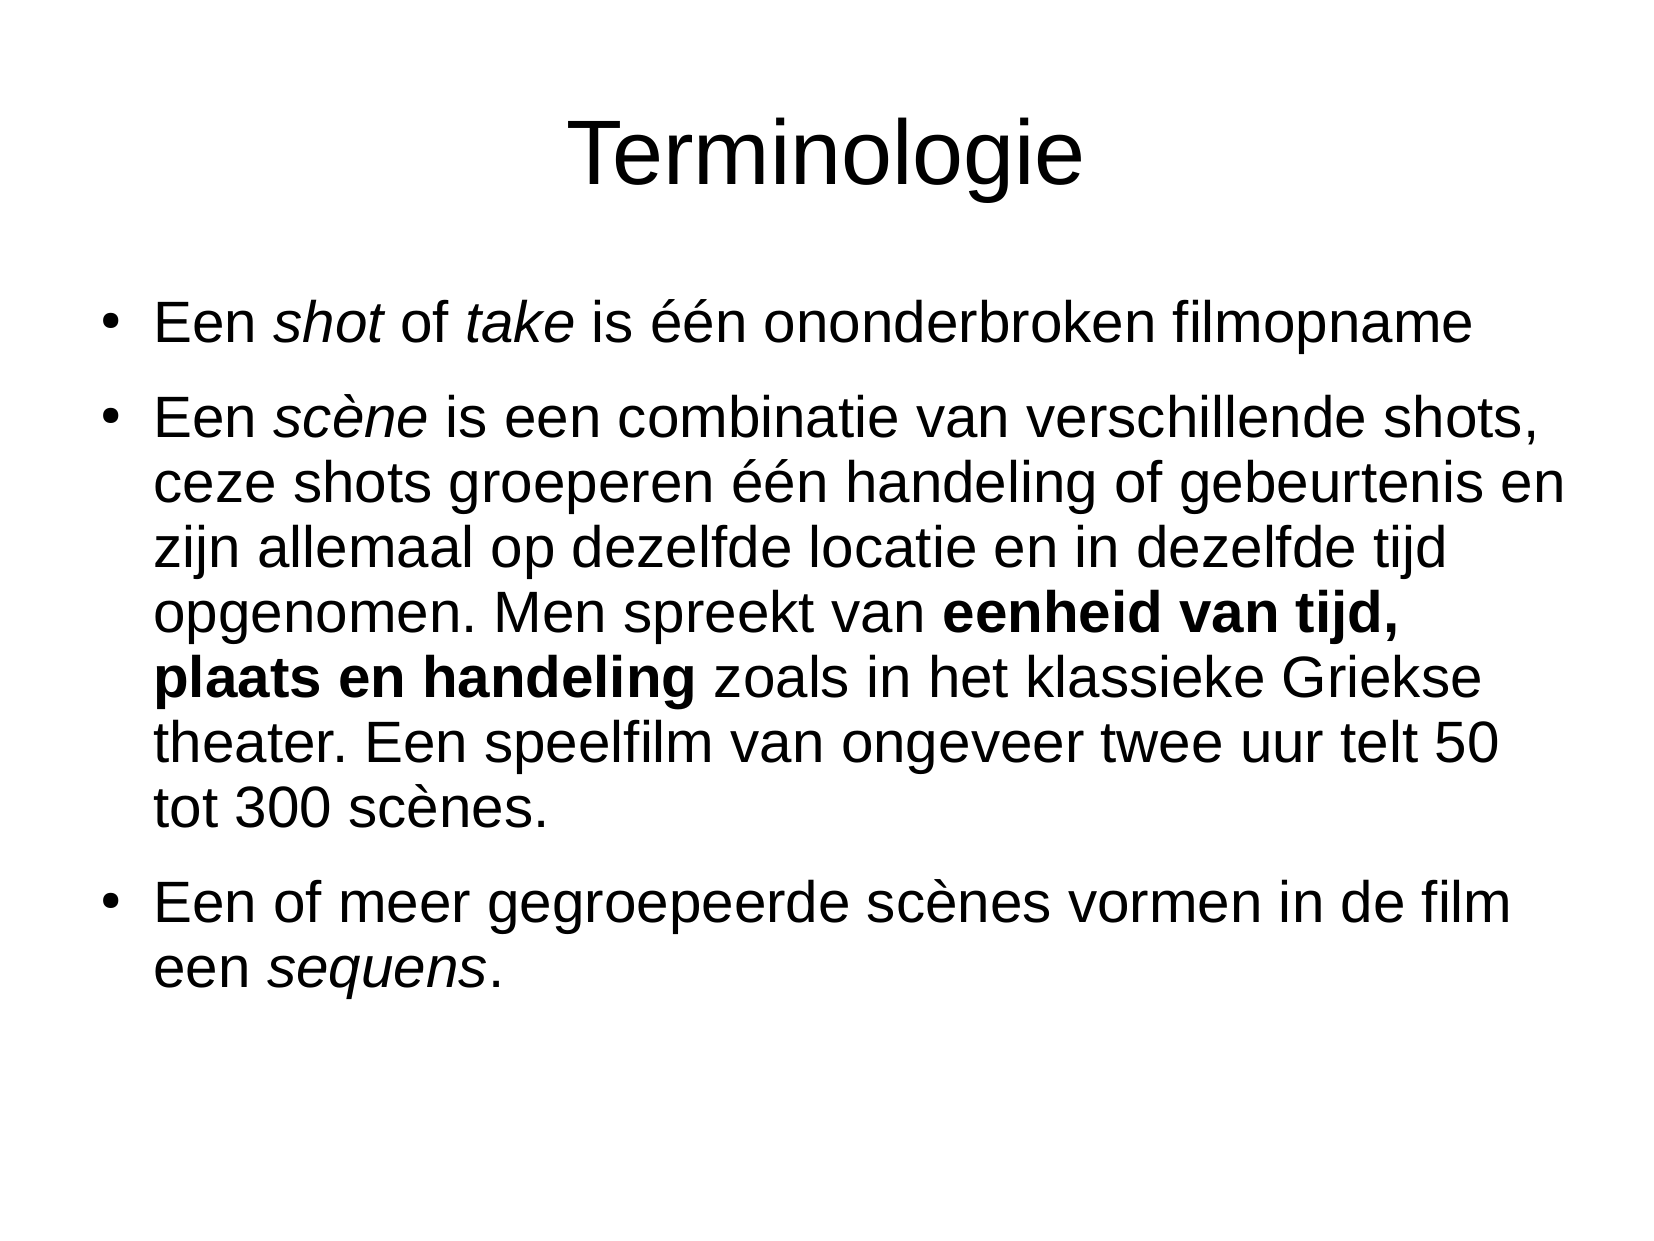

# Terminologie
Een shot of take is één ononderbroken filmopname
Een scène is een combinatie van verschillende shots, ceze shots groeperen één handeling of gebeurtenis en zijn allemaal op dezelfde locatie en in dezelfde tijd opgenomen. Men spreekt van eenheid van tijd, plaats en handeling zoals in het klassieke Griekse theater. Een speelfilm van ongeveer twee uur telt 50 tot 300 scènes.
Een of meer gegroepeerde scènes vormen in de film een sequens.